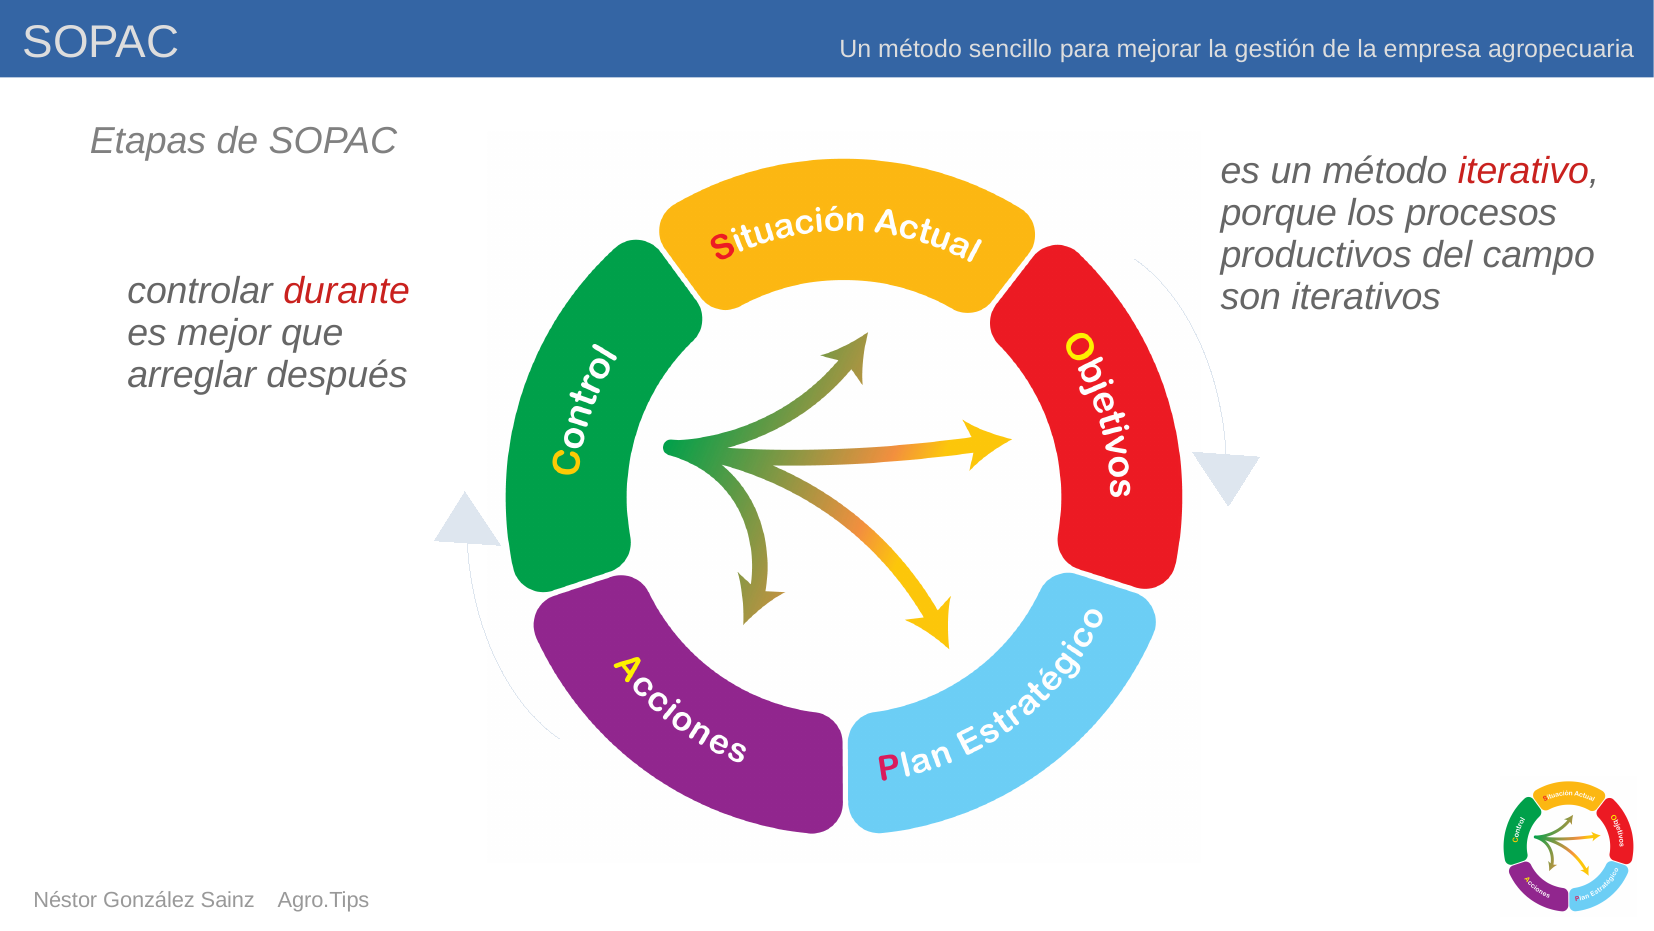

Etapas de SOPAC
es un método iterativo, porque los procesos productivos del campo son iterativos
controlar durante
es mejor que arreglar después